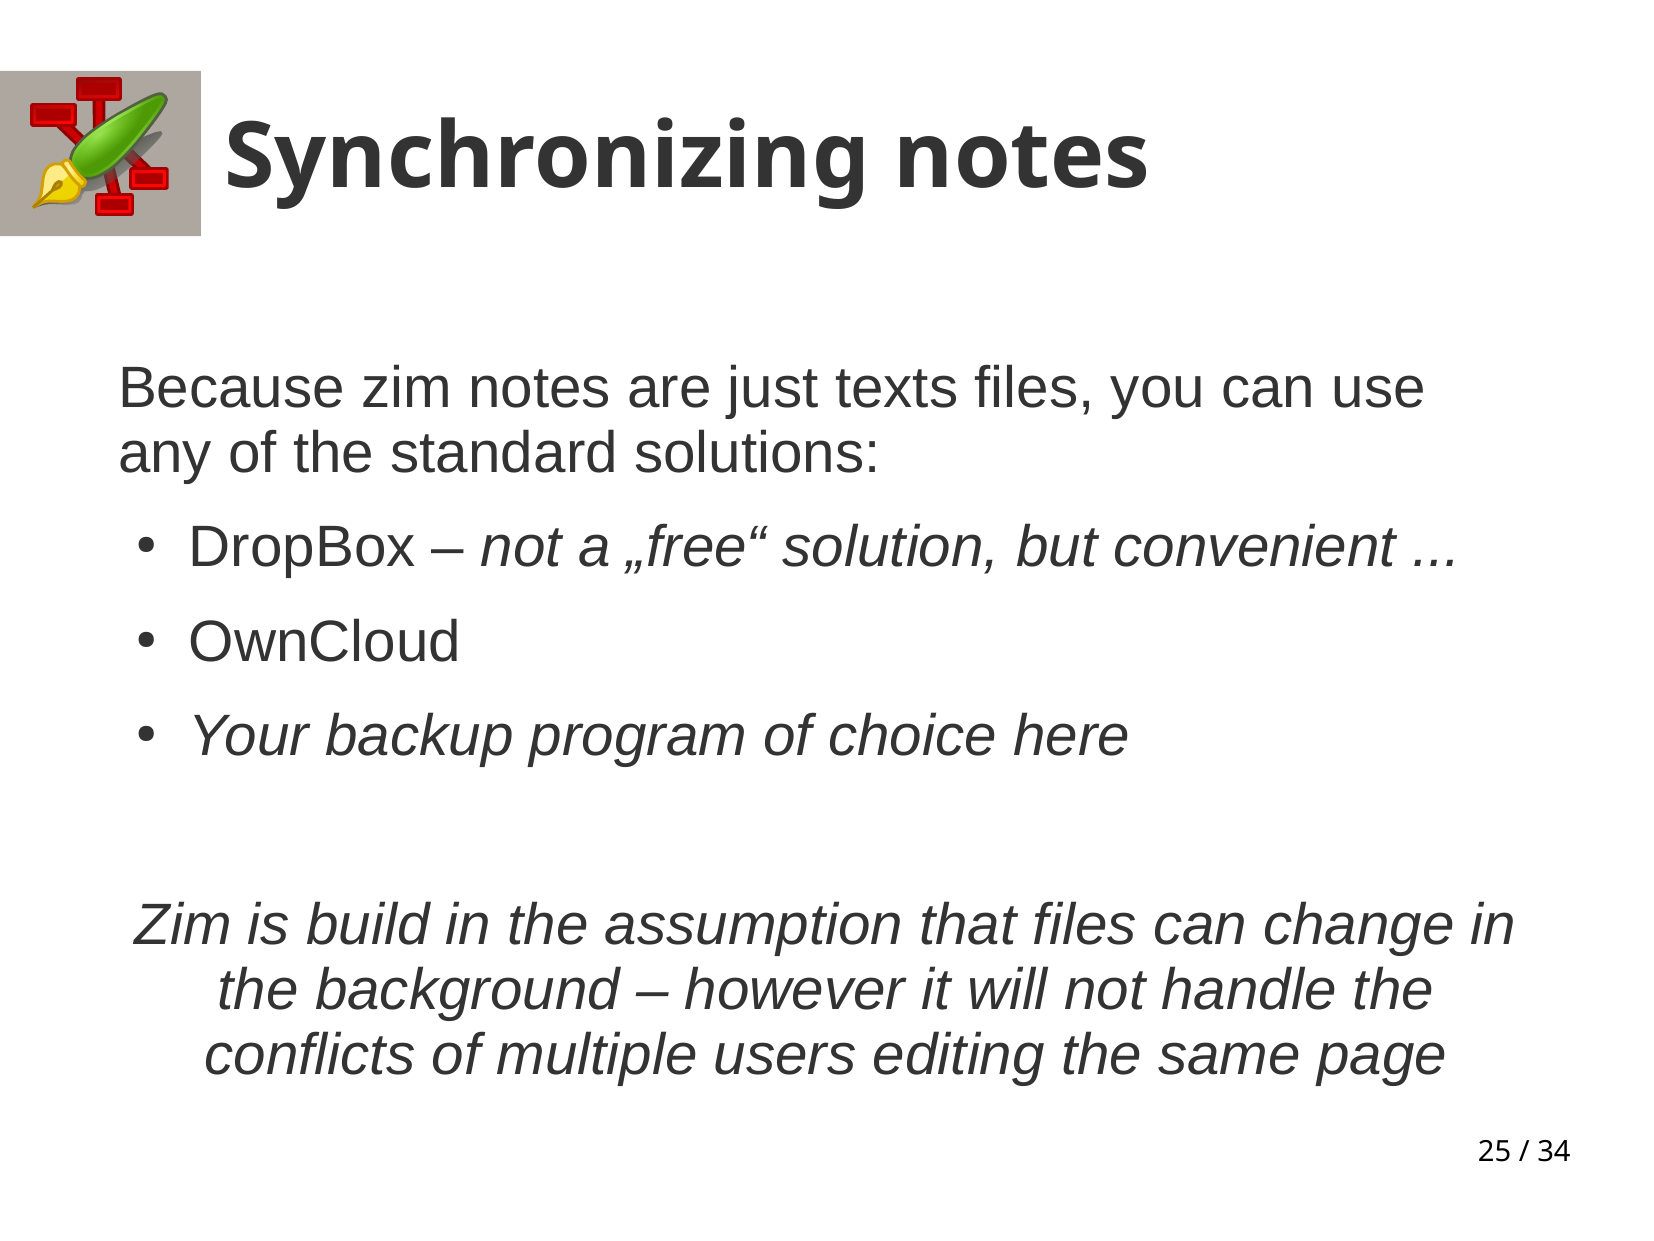

# Synchronizing notes
Because zim notes are just texts files, you can use any of the standard solutions:
DropBox – not a „free“ solution, but convenient ...
OwnCloud
Your backup program of choice here
Zim is build in the assumption that files can change in the background – however it will not handle the conflicts of multiple users editing the same page
25